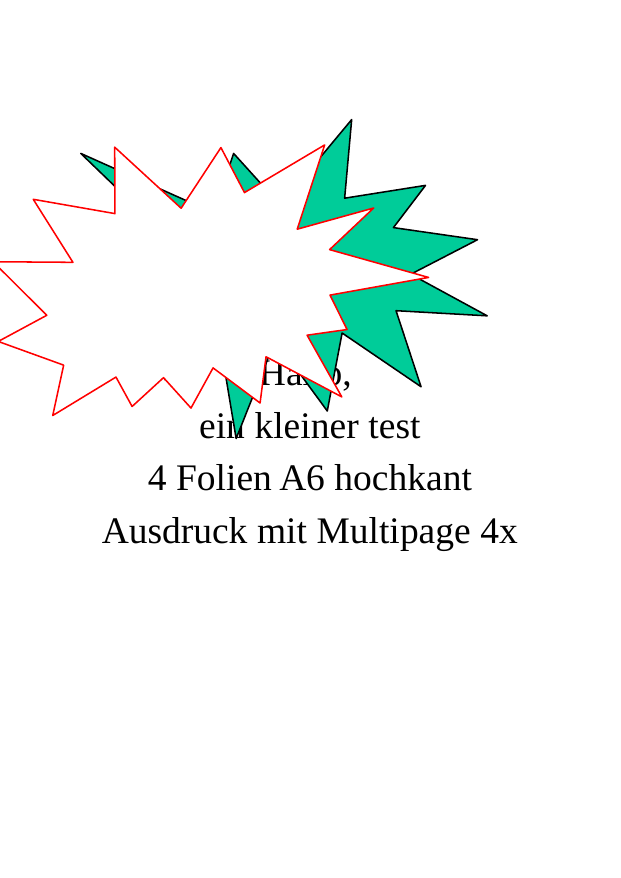

# Hallo,
ein kleiner test
4 Folien A6 hochkant
Ausdruck mit Multipage 4x